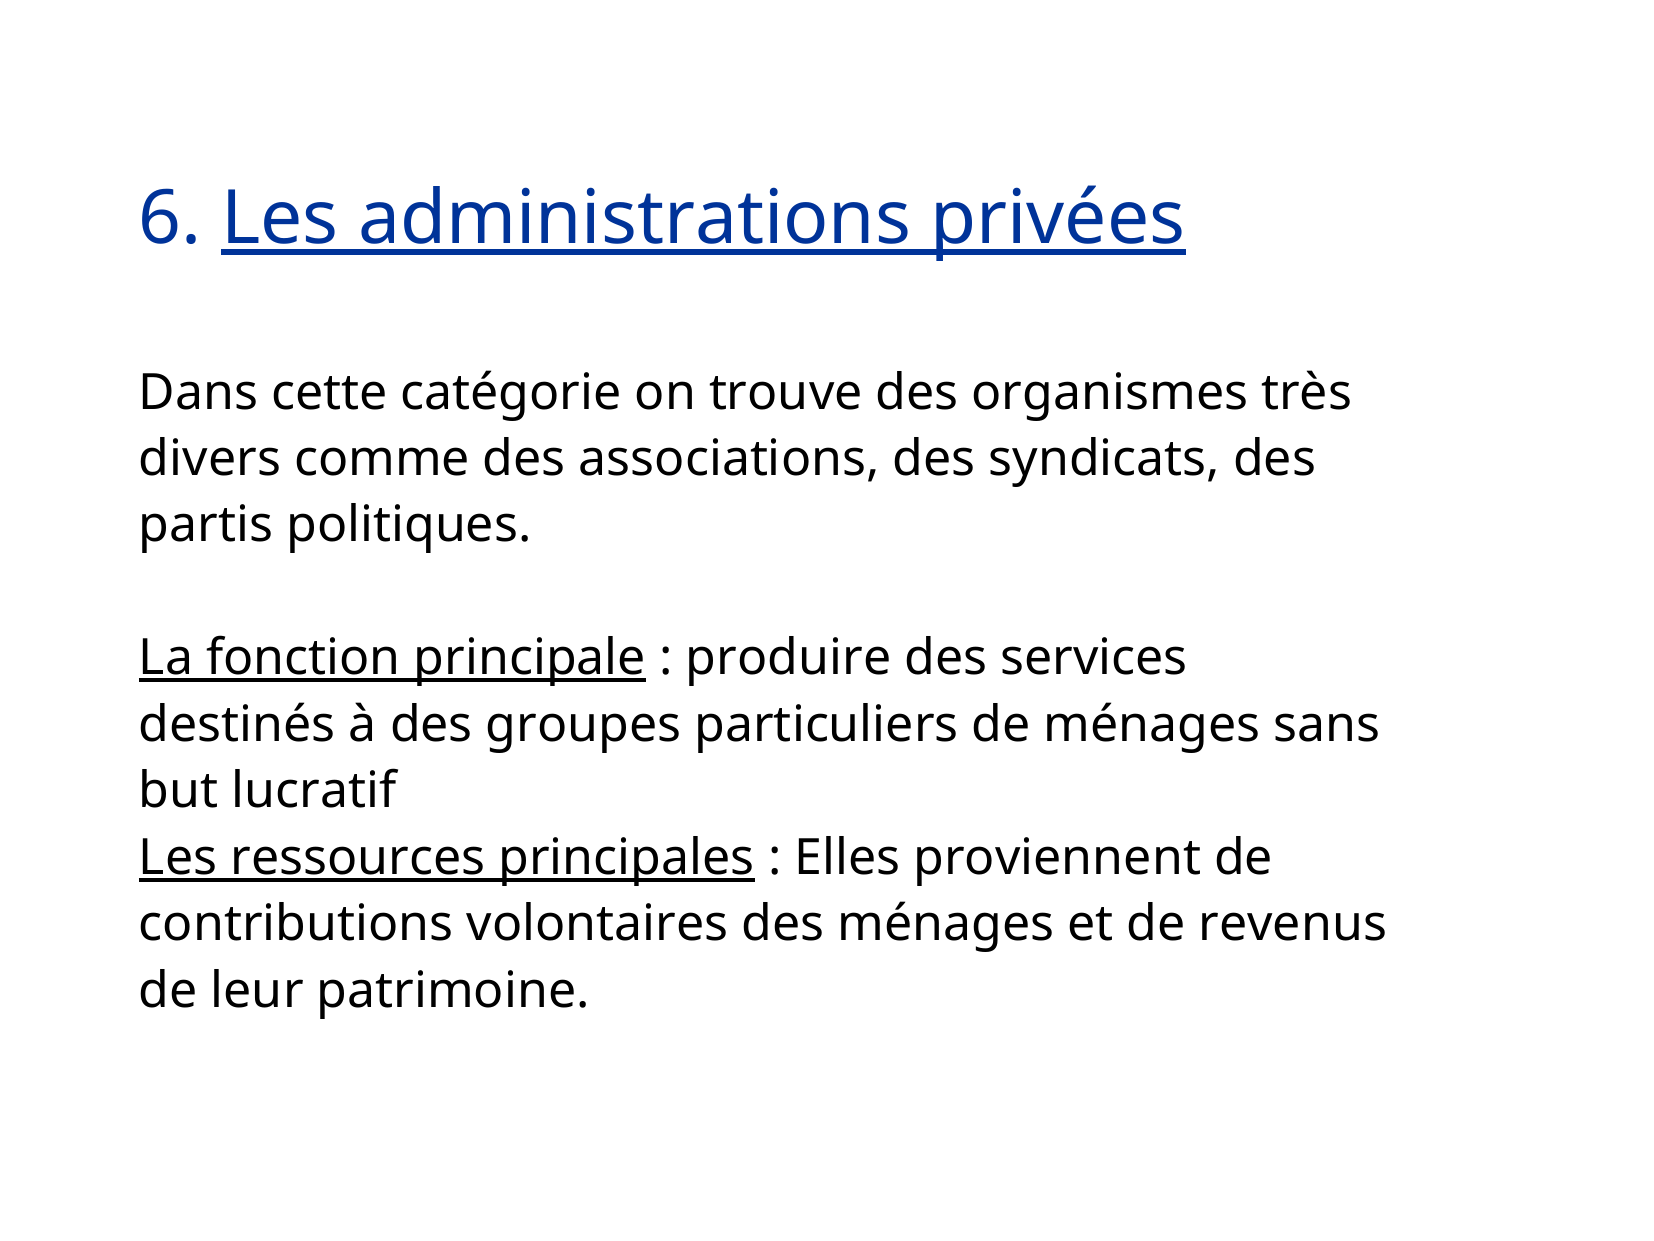

# 6. Les administrations privées
Dans cette catégorie on trouve des organismes très
divers comme des associations, des syndicats, des
partis politiques.
La fonction principale : produire des services
destinés à des groupes particuliers de ménages sans
but lucratif
Les ressources principales : Elles proviennent de
contributions volontaires des ménages et de revenus
de leur patrimoine.